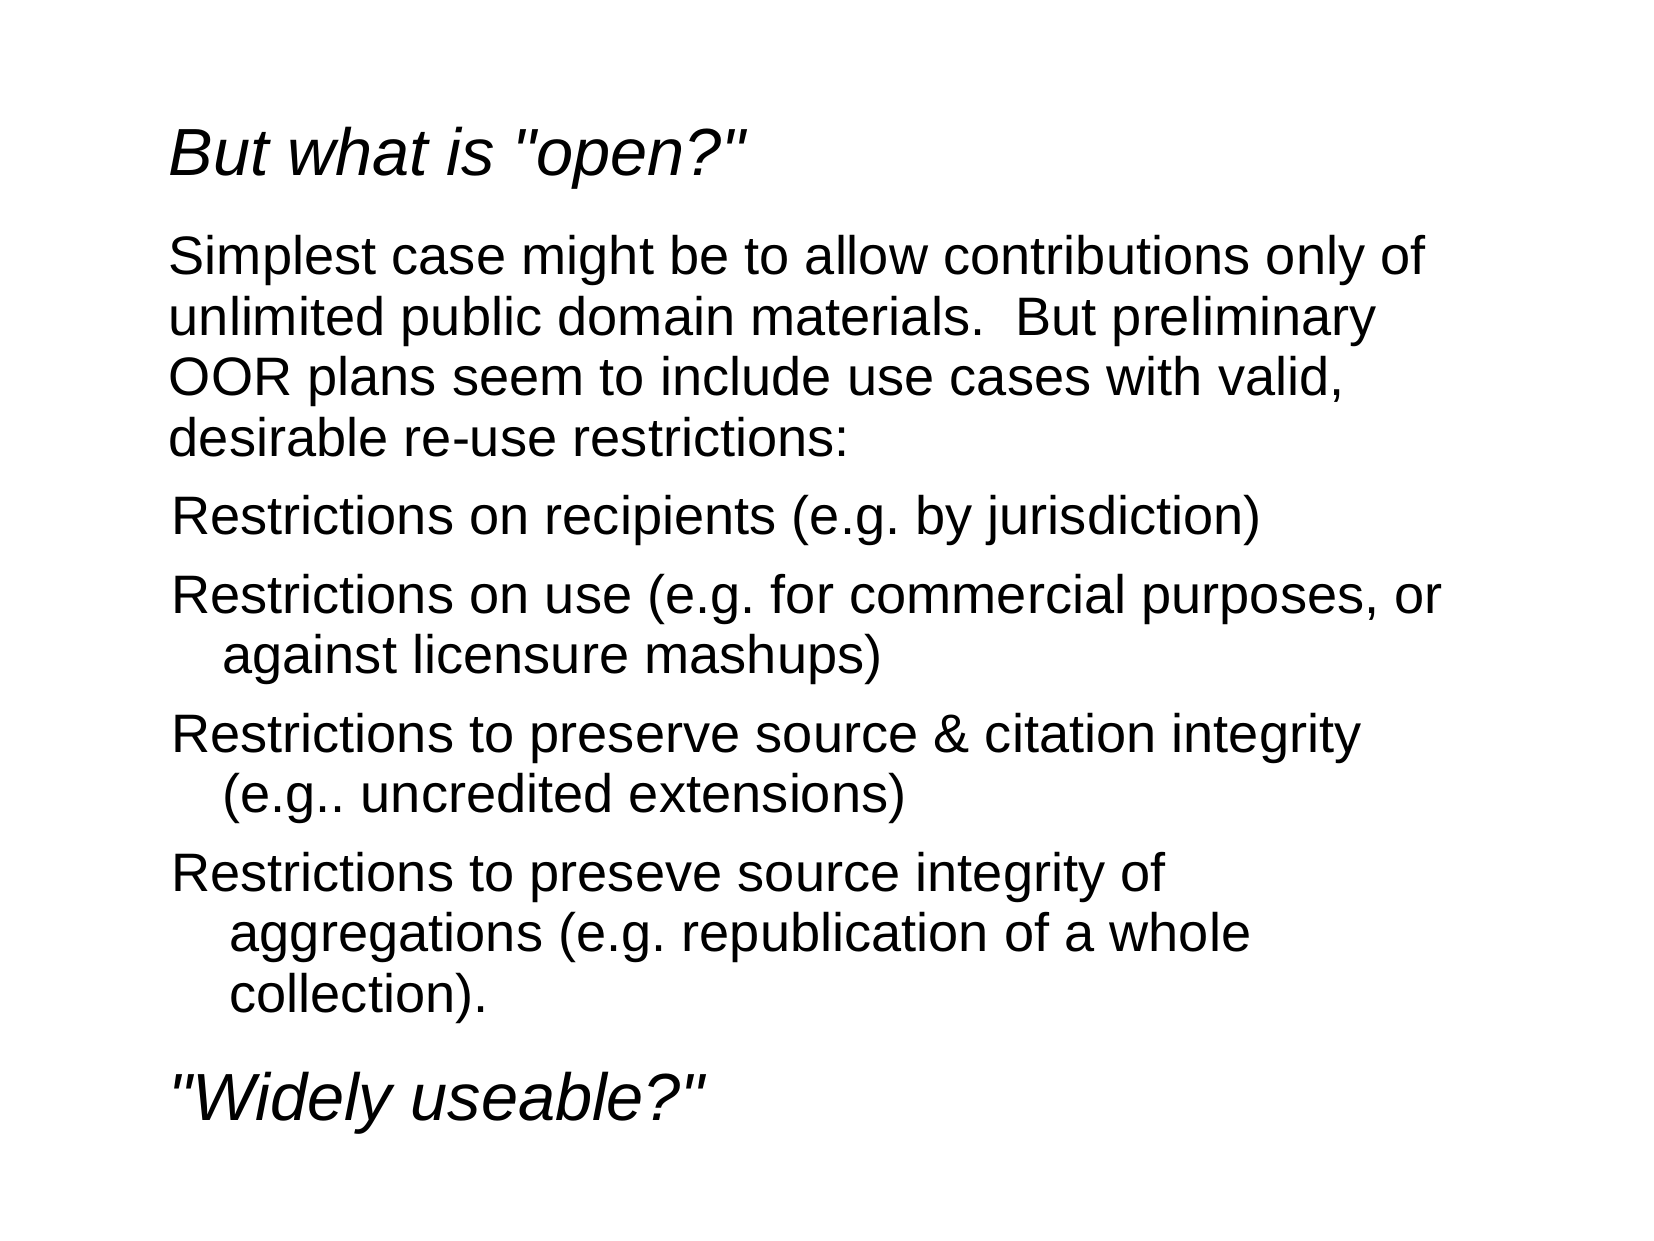

But what is "open?"
Simplest case might be to allow contributions only of unlimited public domain materials. But preliminary OOR plans seem to include use cases with valid, desirable re-use restrictions:
Restrictions on recipients (e.g. by jurisdiction)
Restrictions on use (e.g. for commercial purposes, or against licensure mashups)
Restrictions to preserve source & citation integrity (e.g.. uncredited extensions)
Restrictions to preseve source integrity of aggregations (e.g. republication of a whole collection).
"Widely useable?"